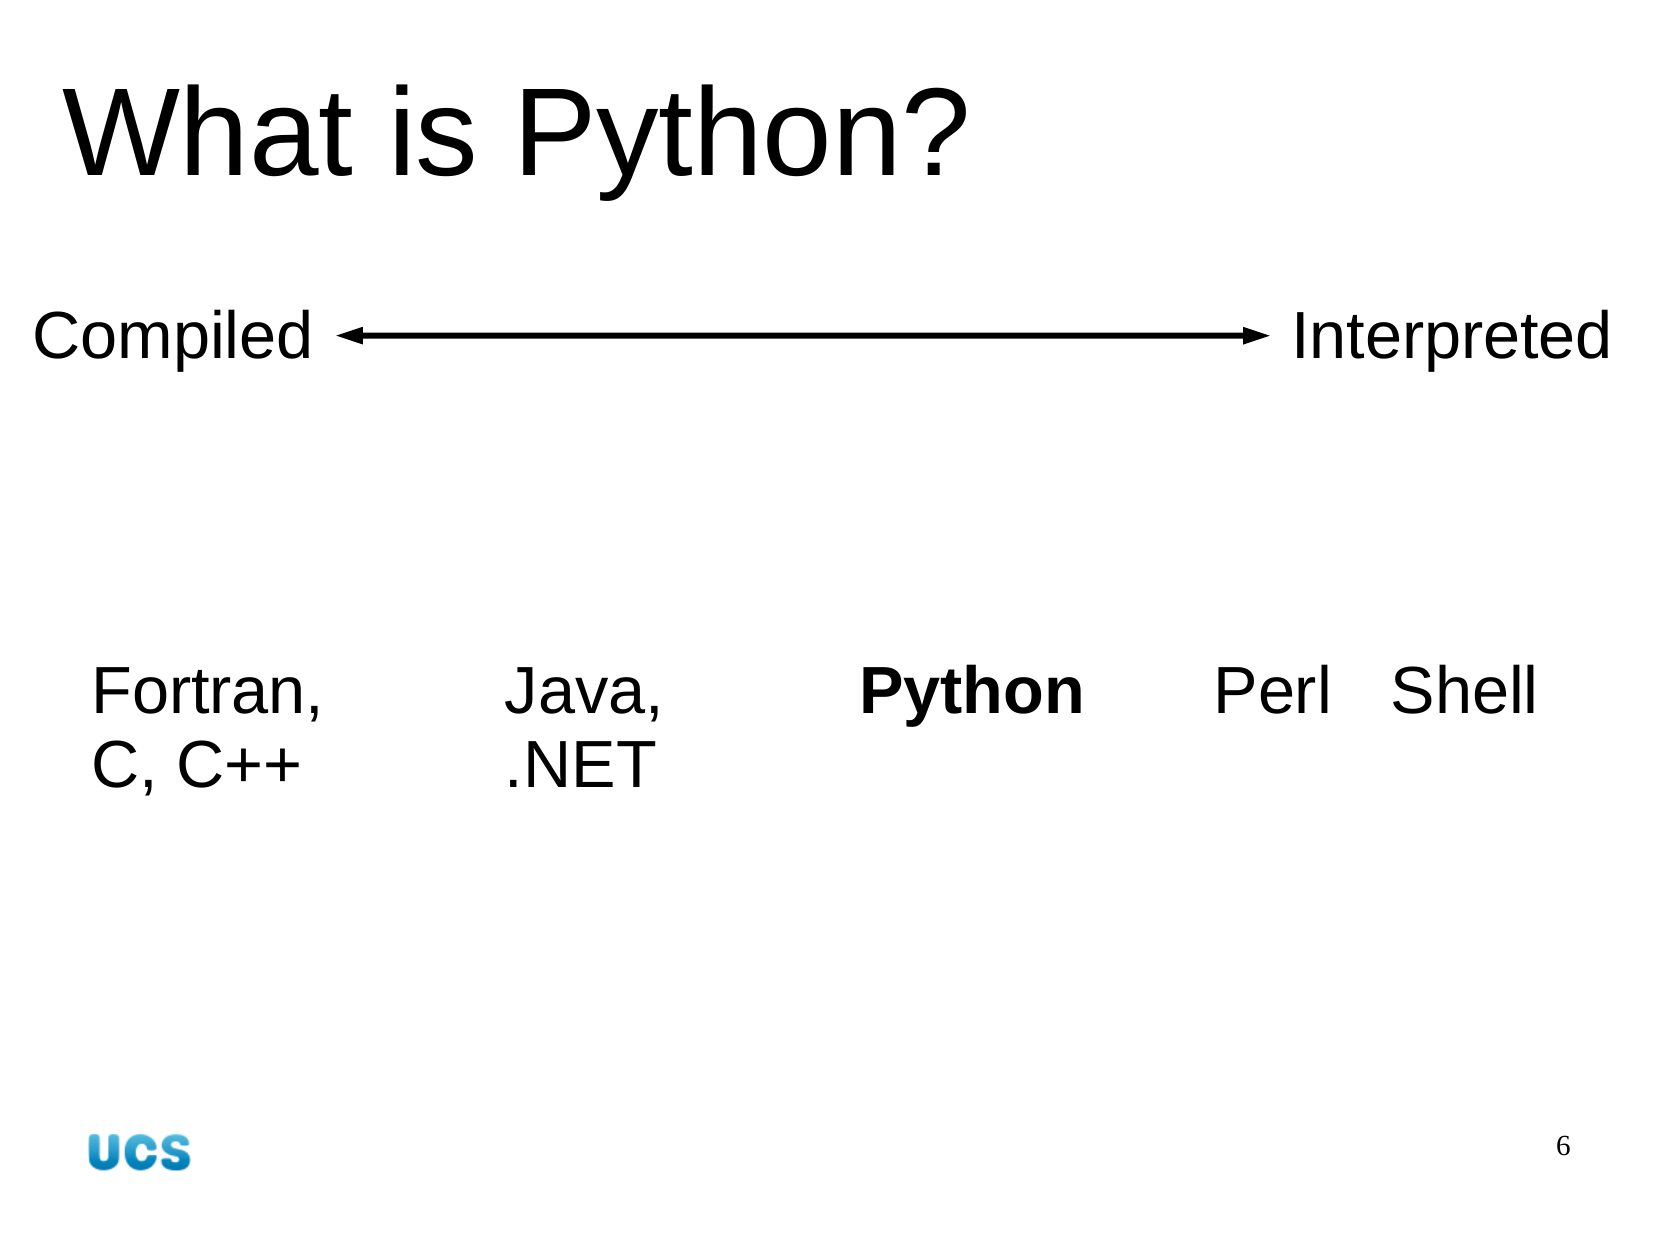

What is Python?
Compiled
 Interpreted
Fortran,
C, C++
Java,
.NET
Python
Perl
Shell
6